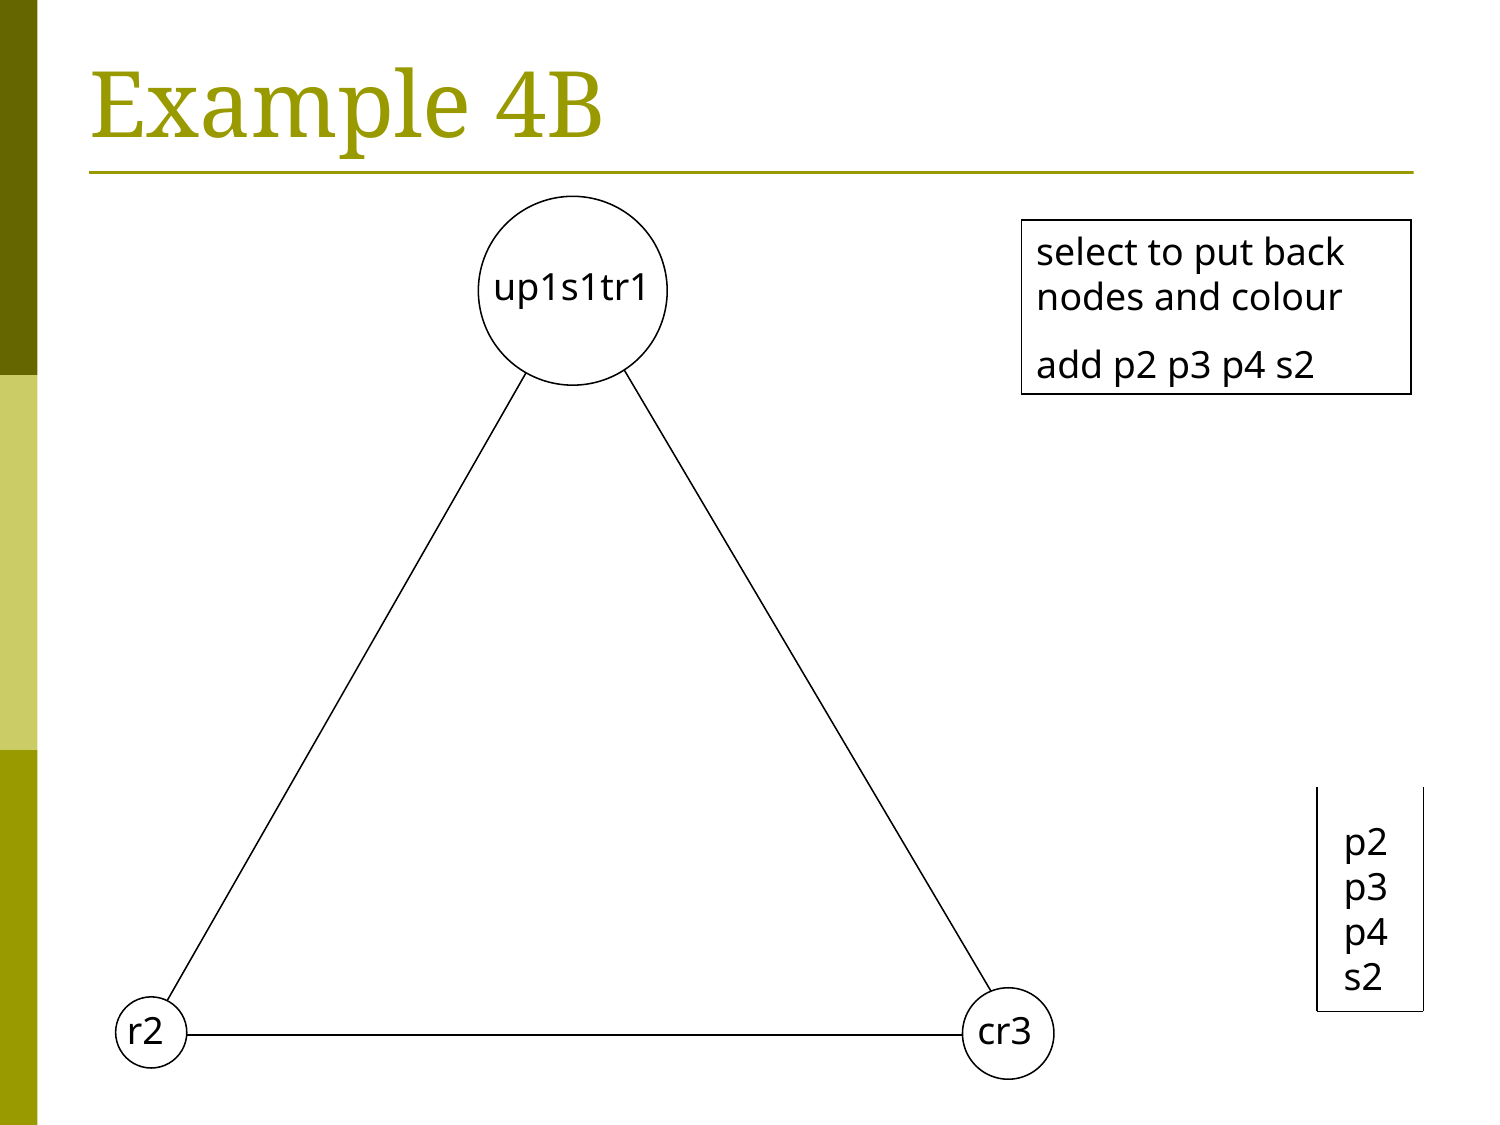

# Example 4B
select to put back nodes and colour
add p2 p3 p4 s2
up1s1tr1
p2
p3
p4
s2
r2
cr3